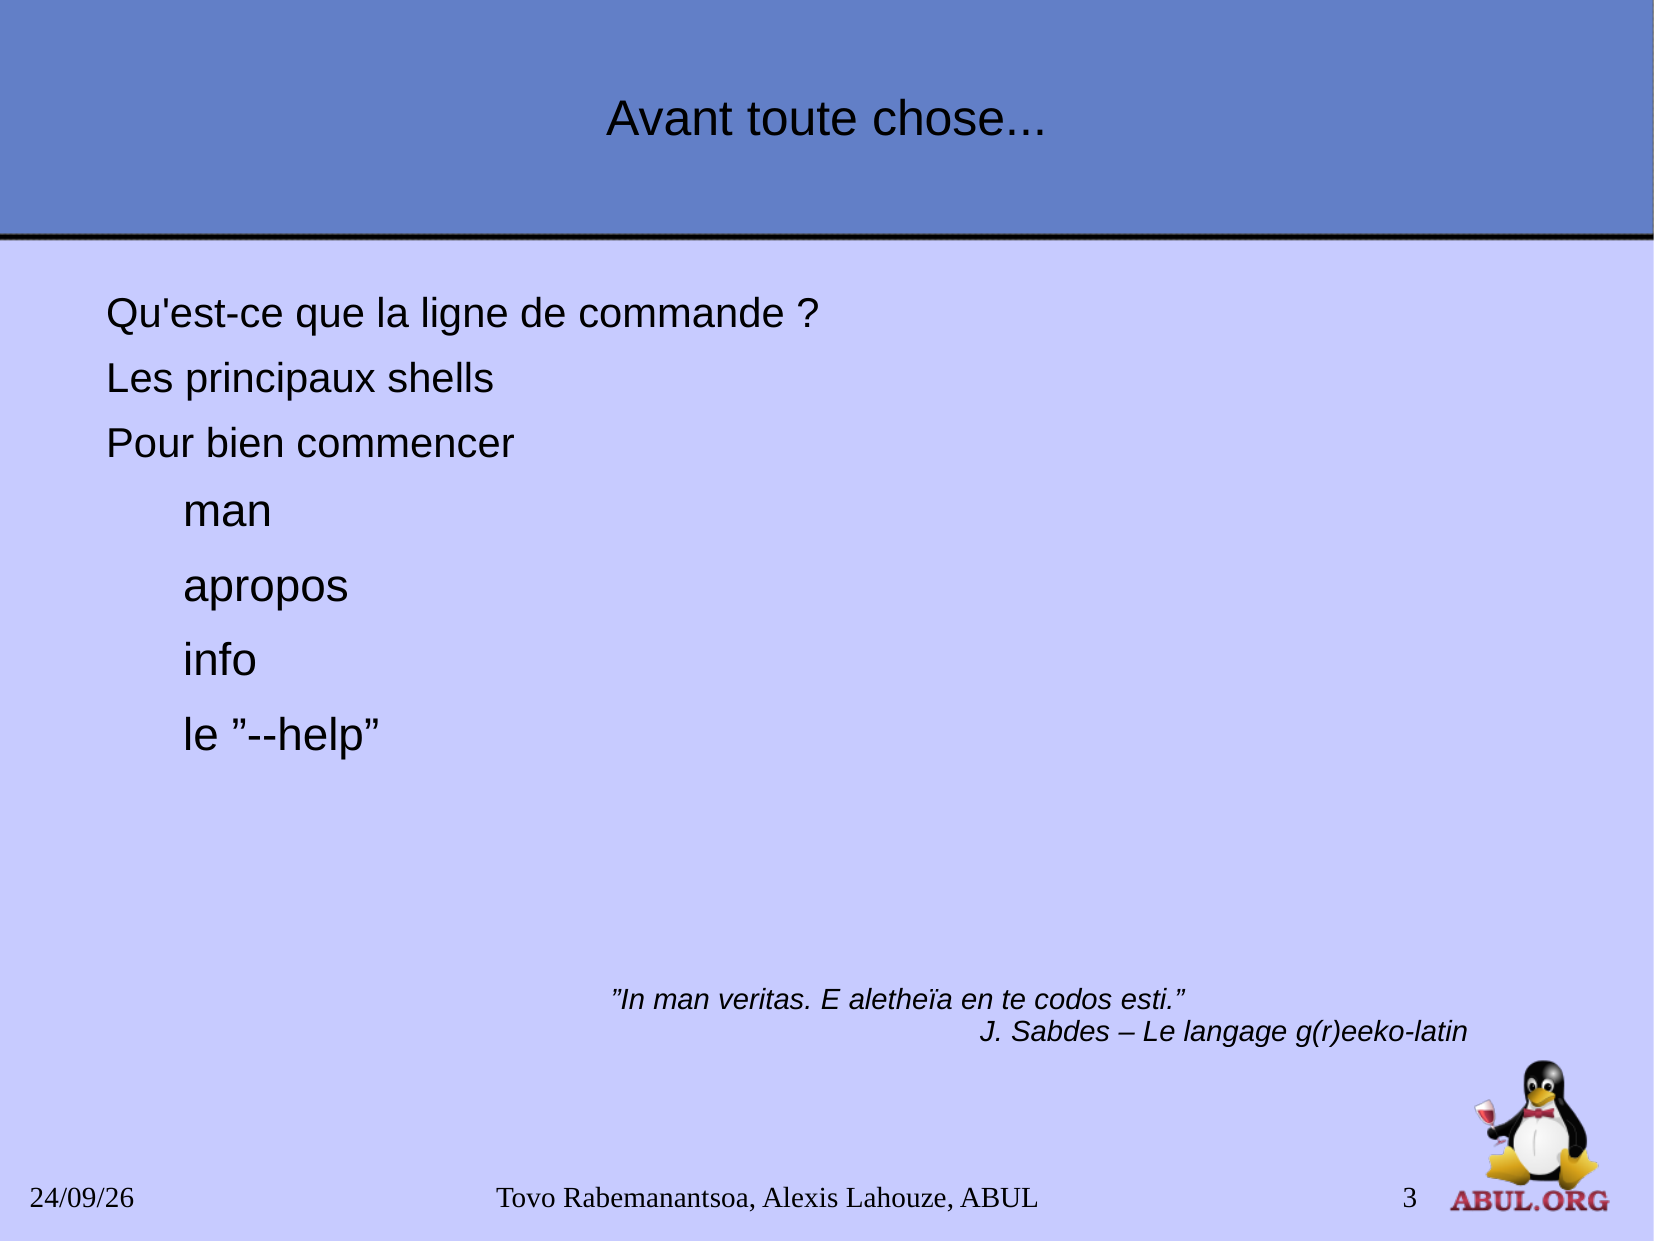

# Avant toute chose...
Qu'est-ce que la ligne de commande ?
Les principaux shells
Pour bien commencer
man
apropos
info
le ”--help”
”In man veritas. E aletheïa en te codos esti.”
					J. Sabdes – Le langage g(r)eeko-latin
Tovo Rabemanantsoa, Alexis Lahouze, ABUL
3